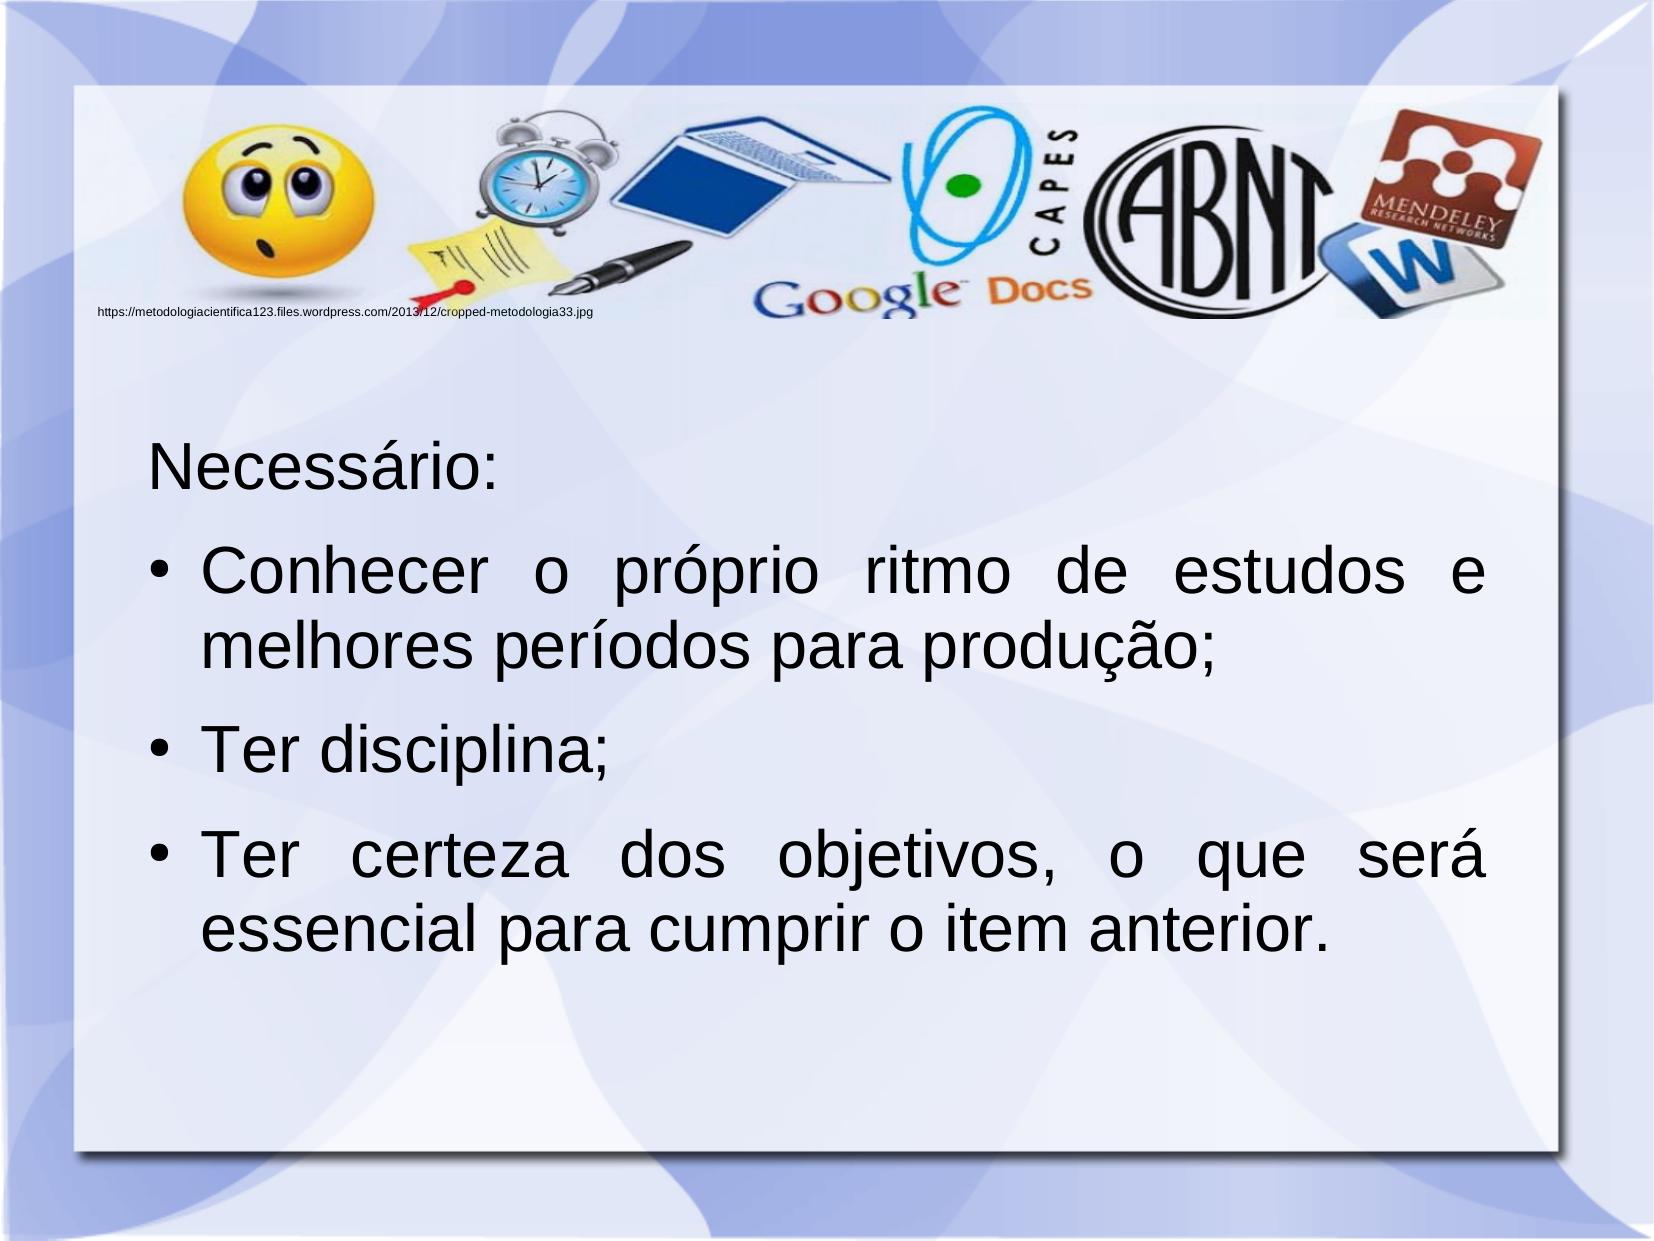

https://metodologiacientifica123.files.wordpress.com/2013/12/cropped-metodologia33.jpg
# Necessário:
Conhecer o próprio ritmo de estudos e melhores períodos para produção;
Ter disciplina;
Ter certeza dos objetivos, o que será essencial para cumprir o item anterior.